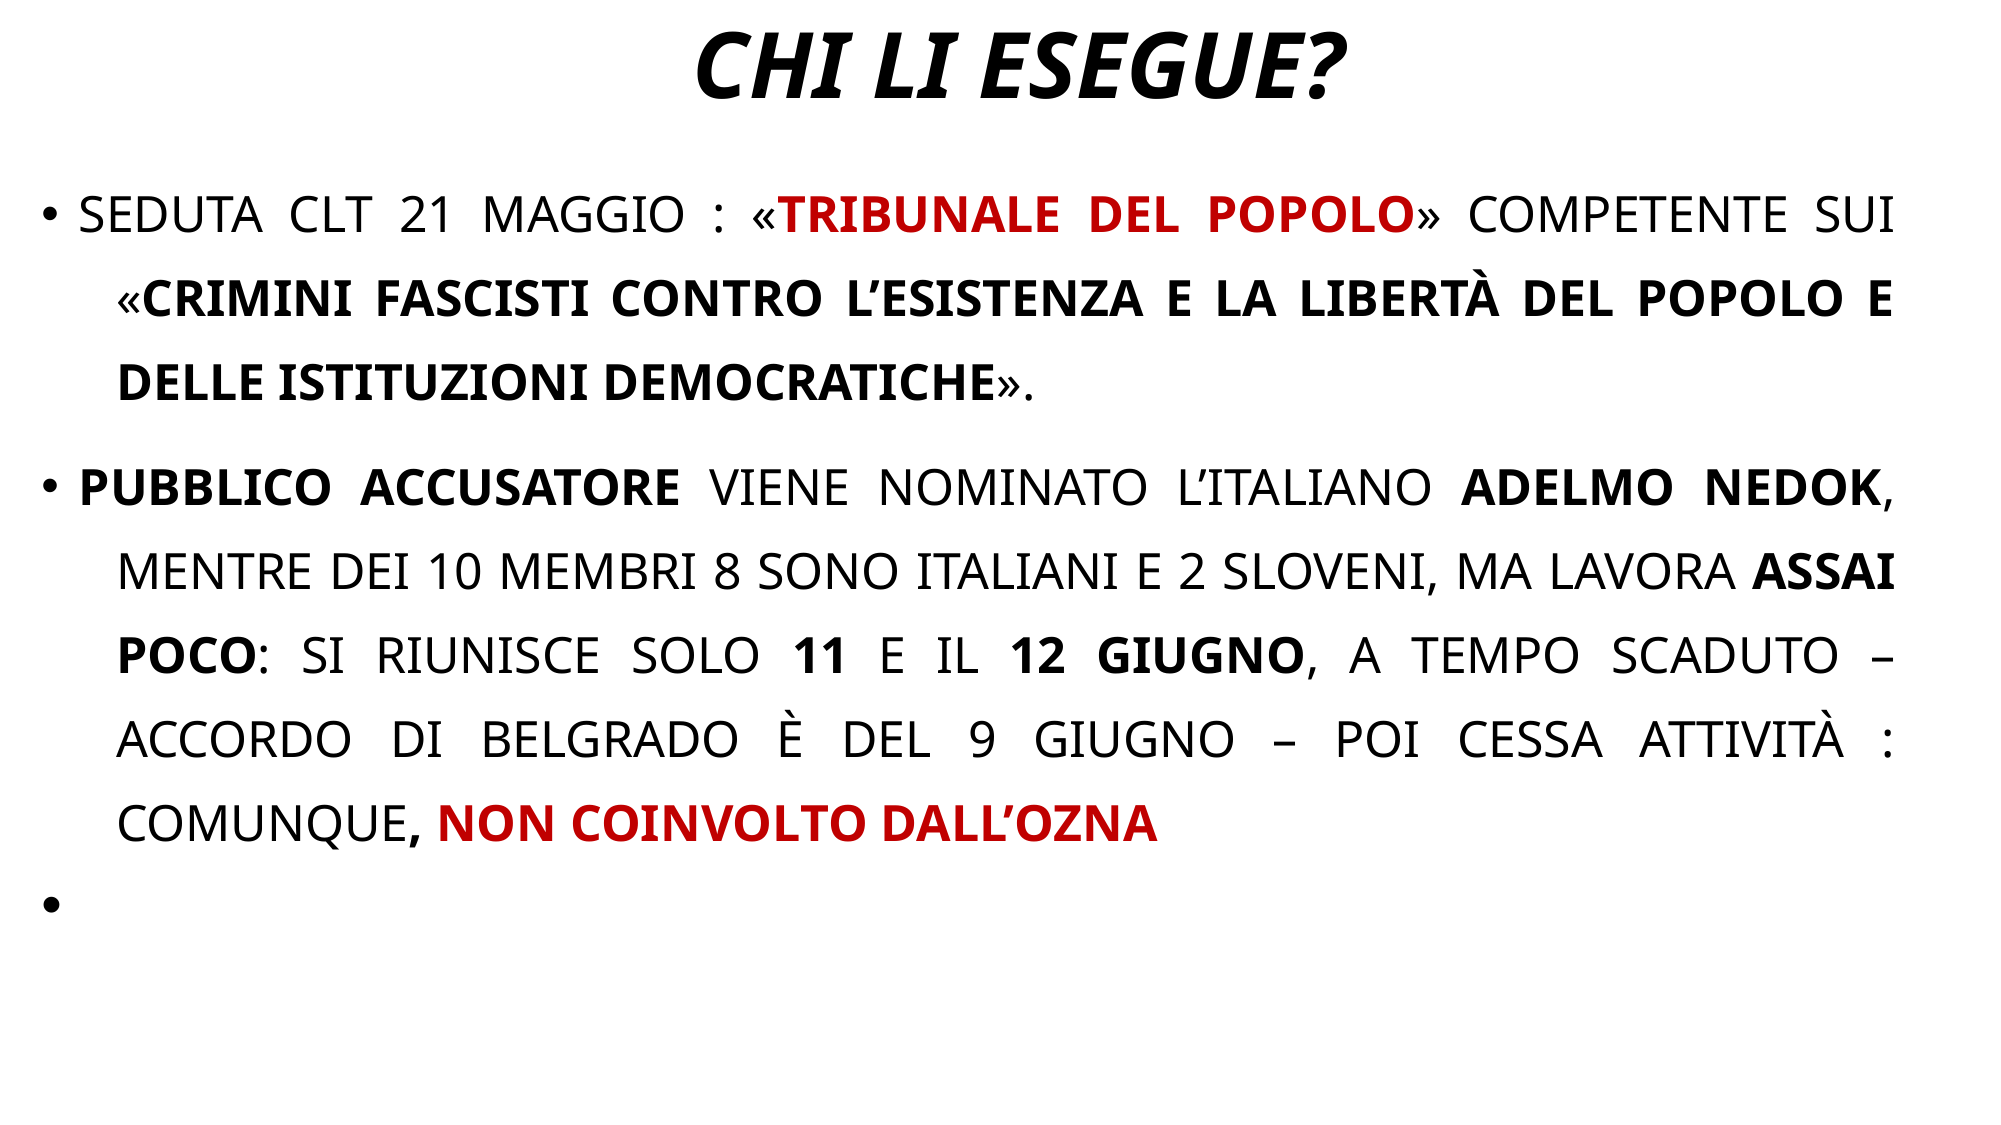

# CHI LI ESEGUE?
SEDUTA CLT 21 MAGGIO : «TRIBUNALE DEL POPOLO» COMPETENTE SUI «CRIMINI FASCISTI CONTRO L’ESISTENZA E LA LIBERTÀ DEL POPOLO E DELLE ISTITUZIONI DEMOCRATICHE».
PUBBLICO ACCUSATORE VIENE NOMINATO L’ITALIANO ADELMO NEDOK, MENTRE DEI 10 MEMBRI 8 SONO ITALIANI E 2 SLOVENI, MA LAVORA ASSAI POCO: SI RIUNISCE SOLO 11 E IL 12 GIUGNO, A TEMPO SCADUTO – ACCORDO DI BELGRADO È DEL 9 GIUGNO – POI CESSA ATTIVITÀ : COMUNQUE, NON COINVOLTO DALL’OZNA